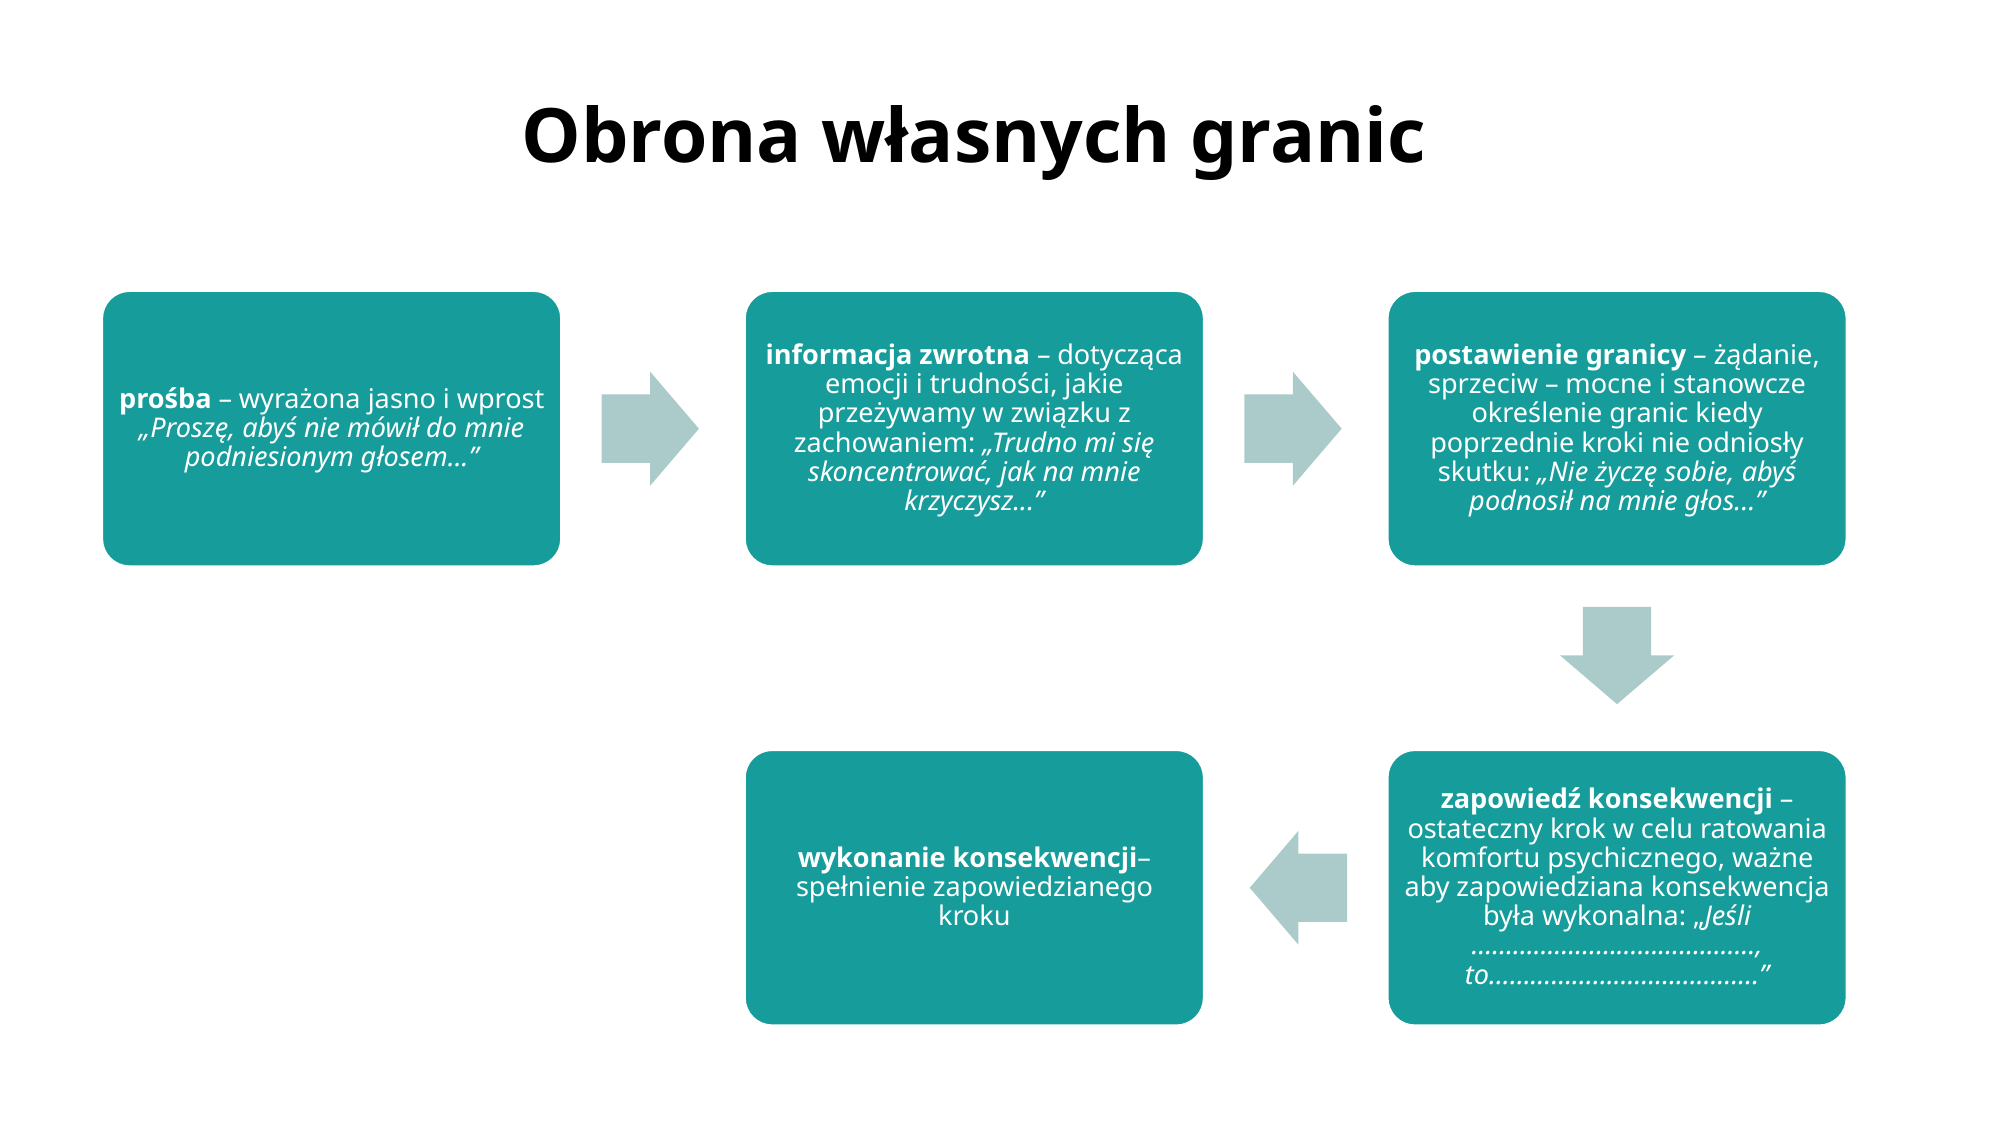

# Obrona własnych granic
prośba – wyrażona jasno i wprost „Proszę, abyś nie mówił do mnie podniesionym głosem...”
informacja zwrotna – dotycząca emocji i trudności, jakie przeżywamy w związku z zachowaniem: „Trudno mi się skoncentrować, jak na mnie krzyczysz...”
postawienie granicy – żądanie, sprzeciw – mocne i stanowcze określenie granic kiedy poprzednie kroki nie odniosły skutku: „Nie życzę sobie, abyś podnosił na mnie głos...”
wykonanie konsekwencji– spełnienie zapowiedzianego kroku
zapowiedź konsekwencji – ostateczny krok w celu ratowania komfortu psychicznego, ważne aby zapowiedziana konsekwencja była wykonalna: „Jeśli ………………………………….., to………………………………...”